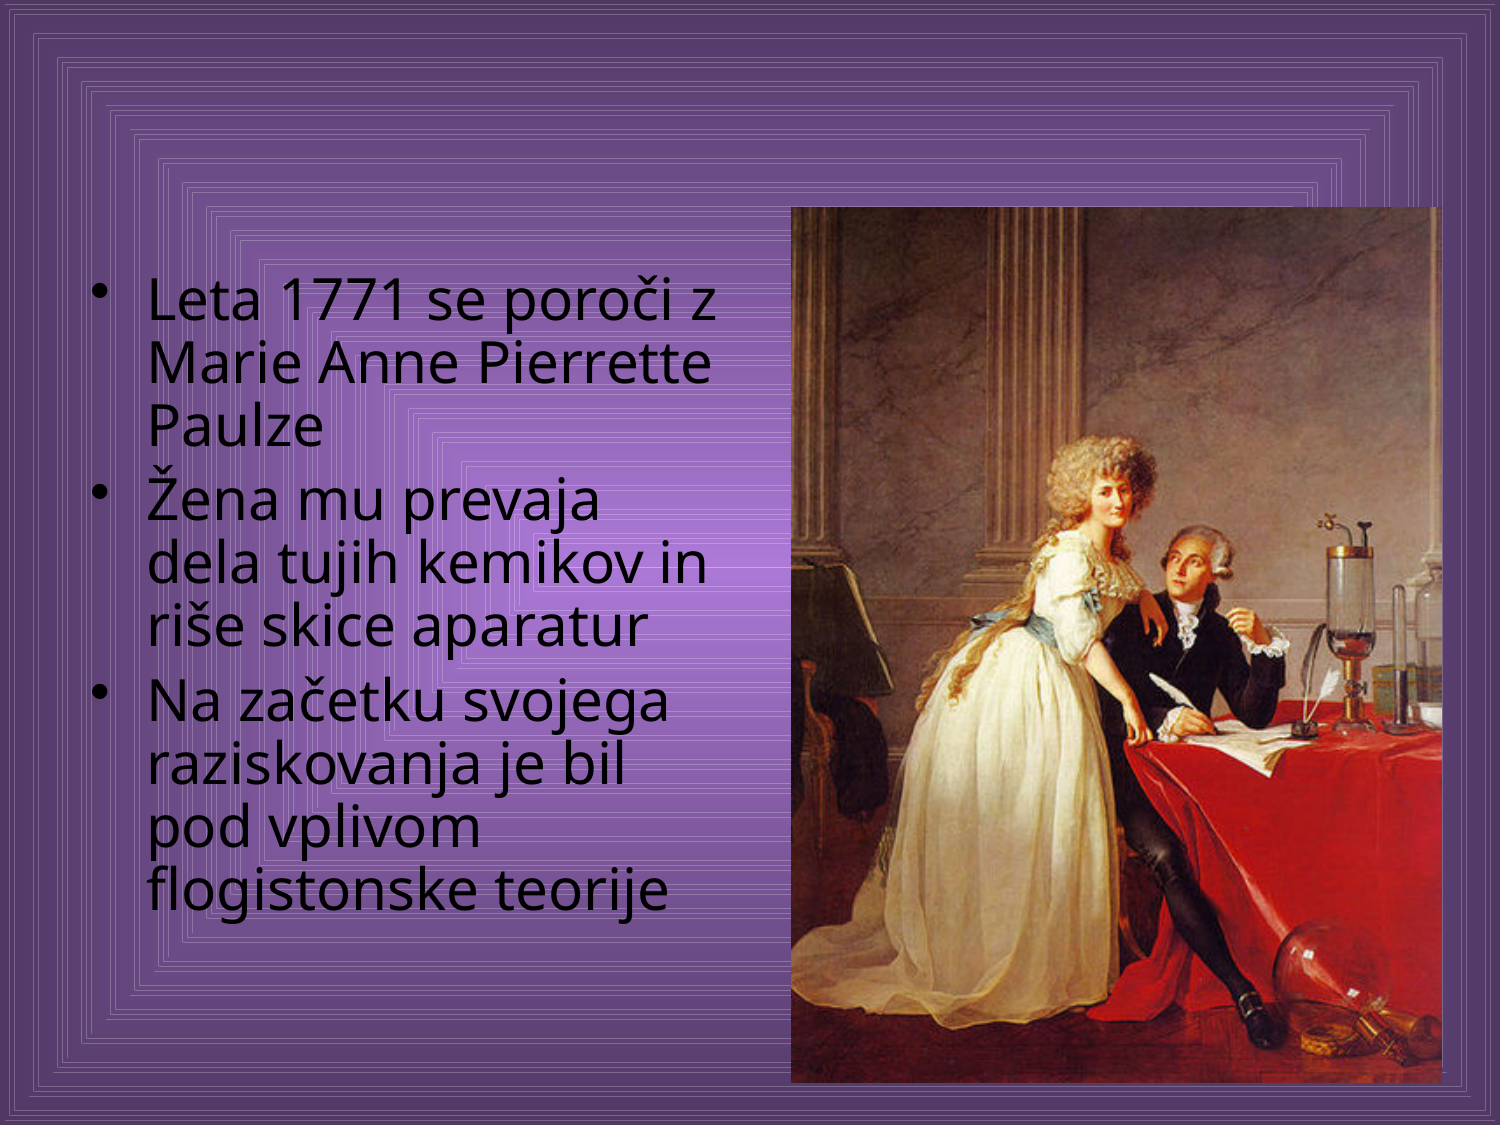

#
Leta 1771 se poroči z Marie Anne Pierrette Paulze
Žena mu prevaja dela tujih kemikov in riše skice aparatur
Na začetku svojega raziskovanja je bil pod vplivom flogistonske teorije